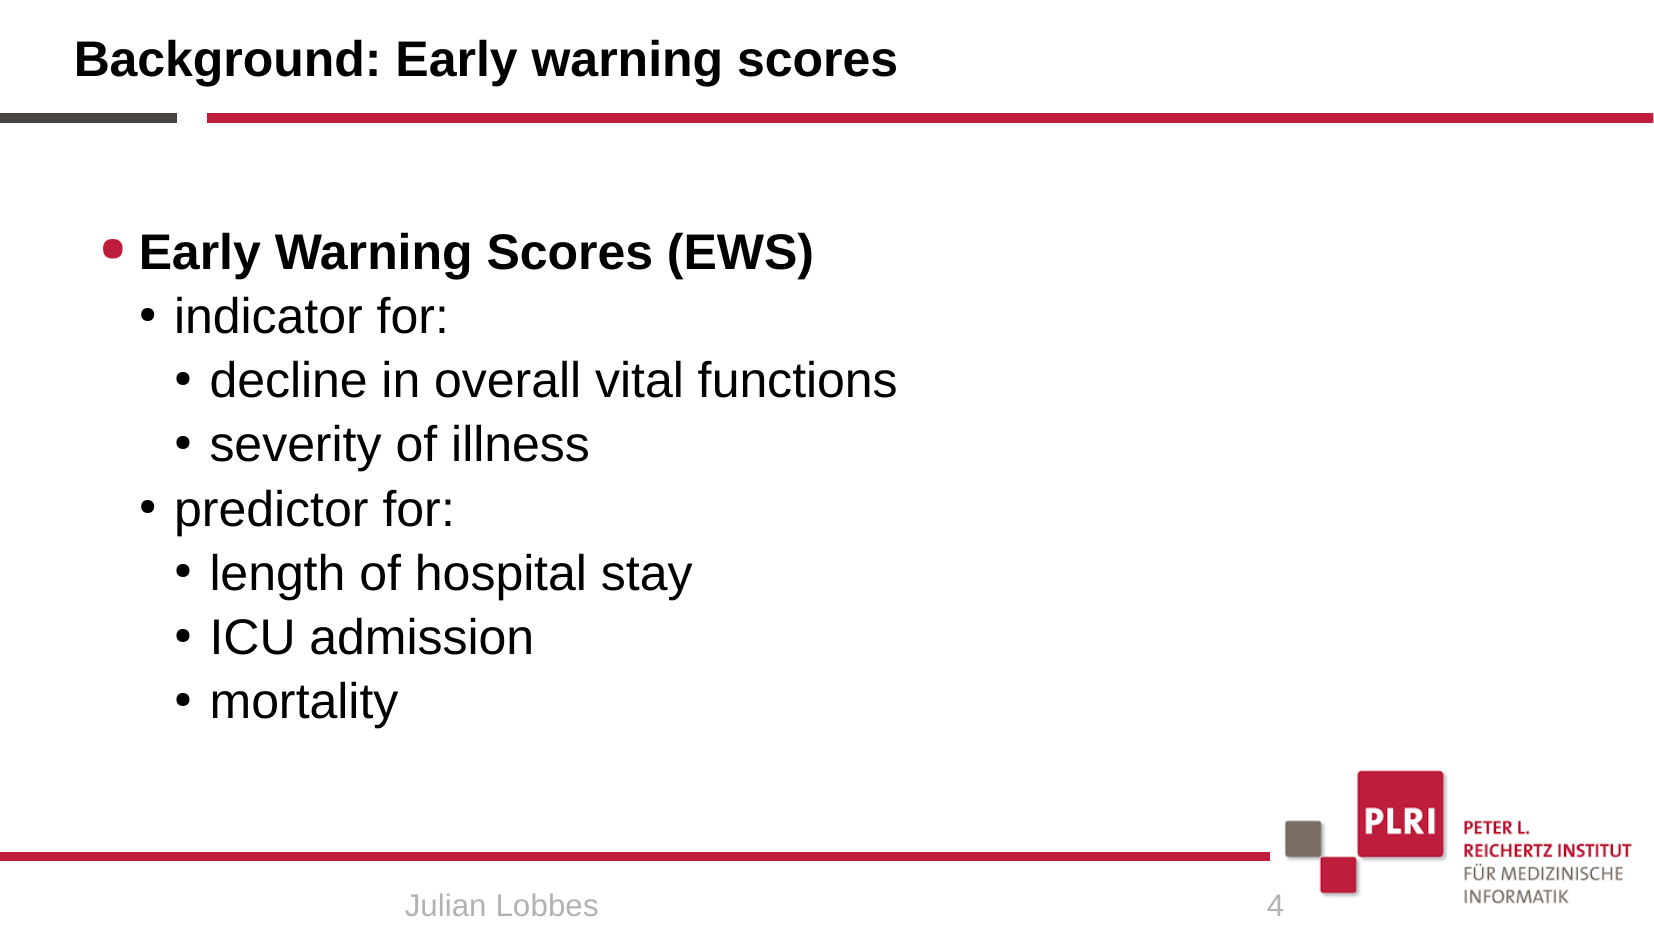

Background: Early warning scores
Early Warning Scores (EWS)
indicator for:
decline in overall vital functions
severity of illness
predictor for:
length of hospital stay
ICU admission
mortality
Julian Lobbes